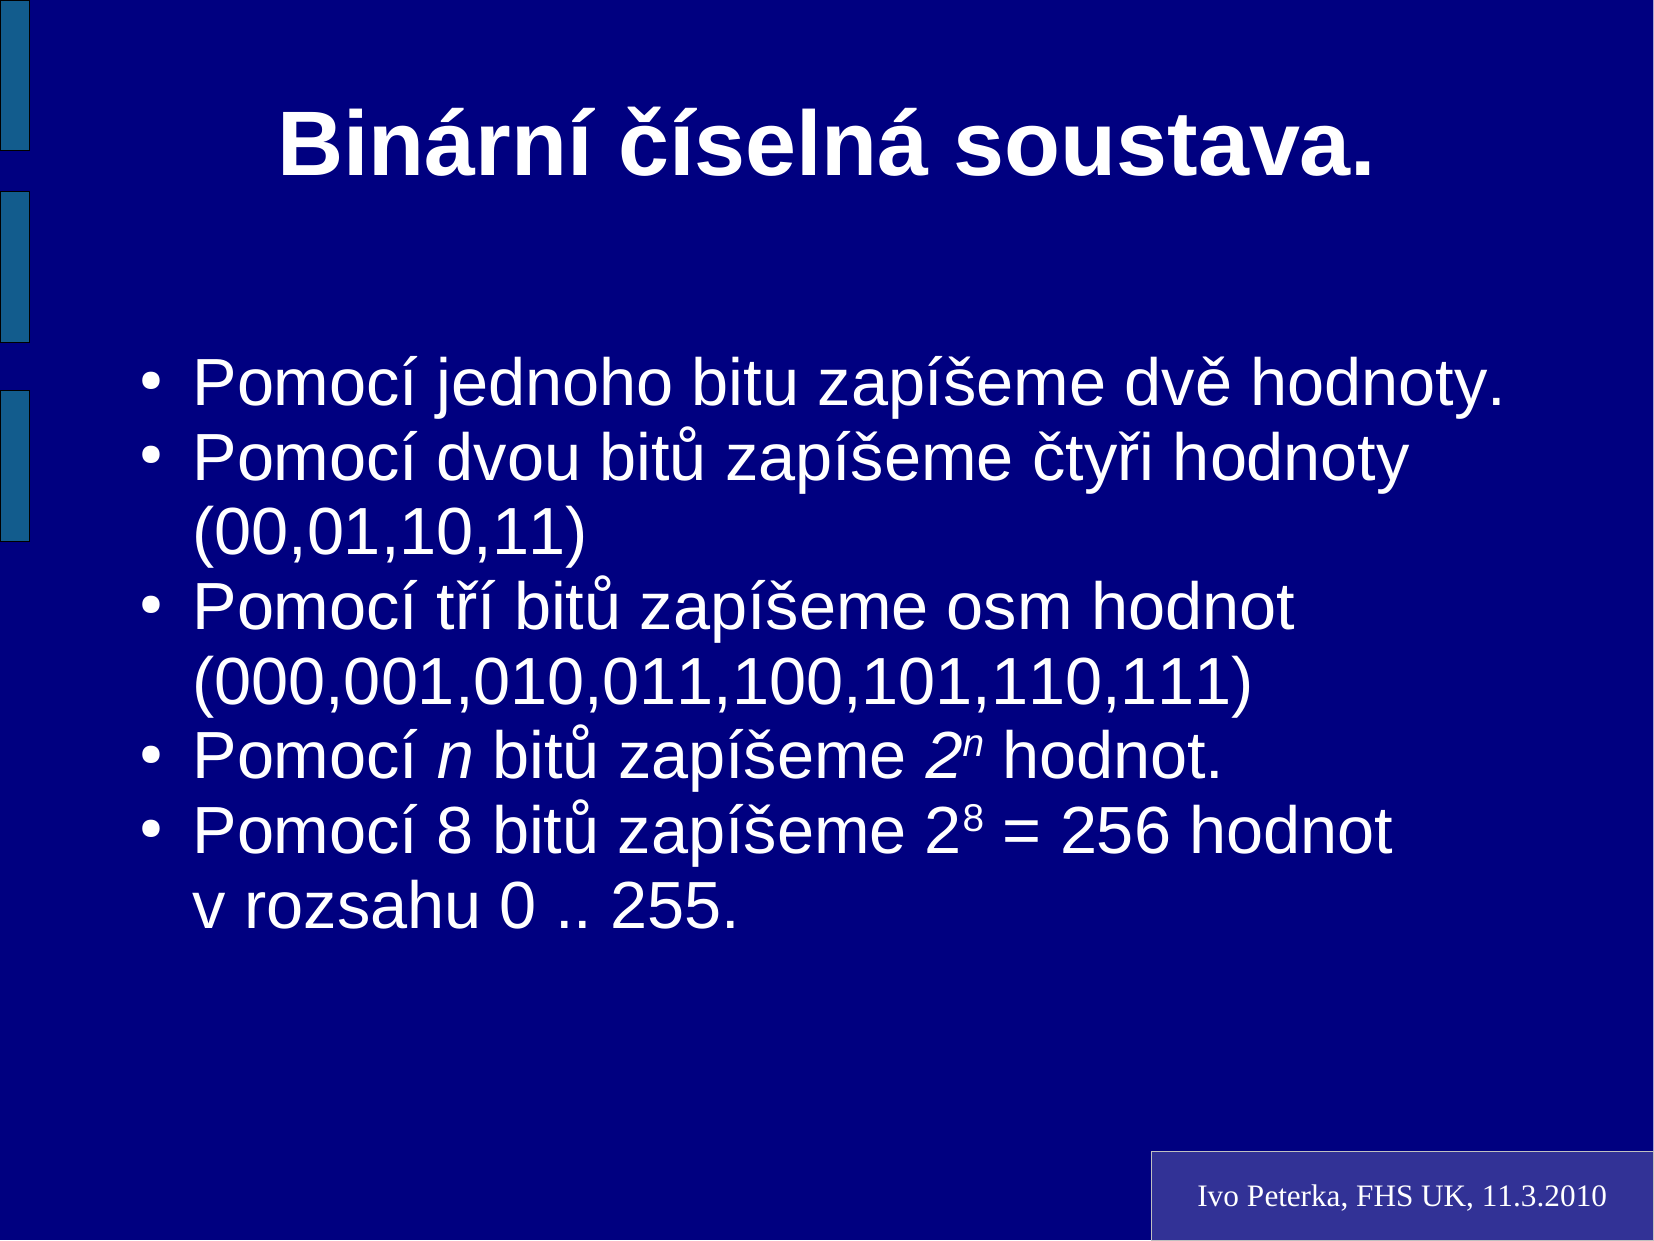

# Binární číselná soustava.
Pomocí jednoho bitu zapíšeme dvě hodnoty.
Pomocí dvou bitů zapíšeme čtyři hodnoty (00,01,10,11)
Pomocí tří bitů zapíšeme osm hodnot (000,001,010,011,100,101,110,111)
Pomocí n bitů zapíšeme 2n hodnot.
Pomocí 8 bitů zapíšeme 28 = 256 hodnot v rozsahu 0 .. 255.